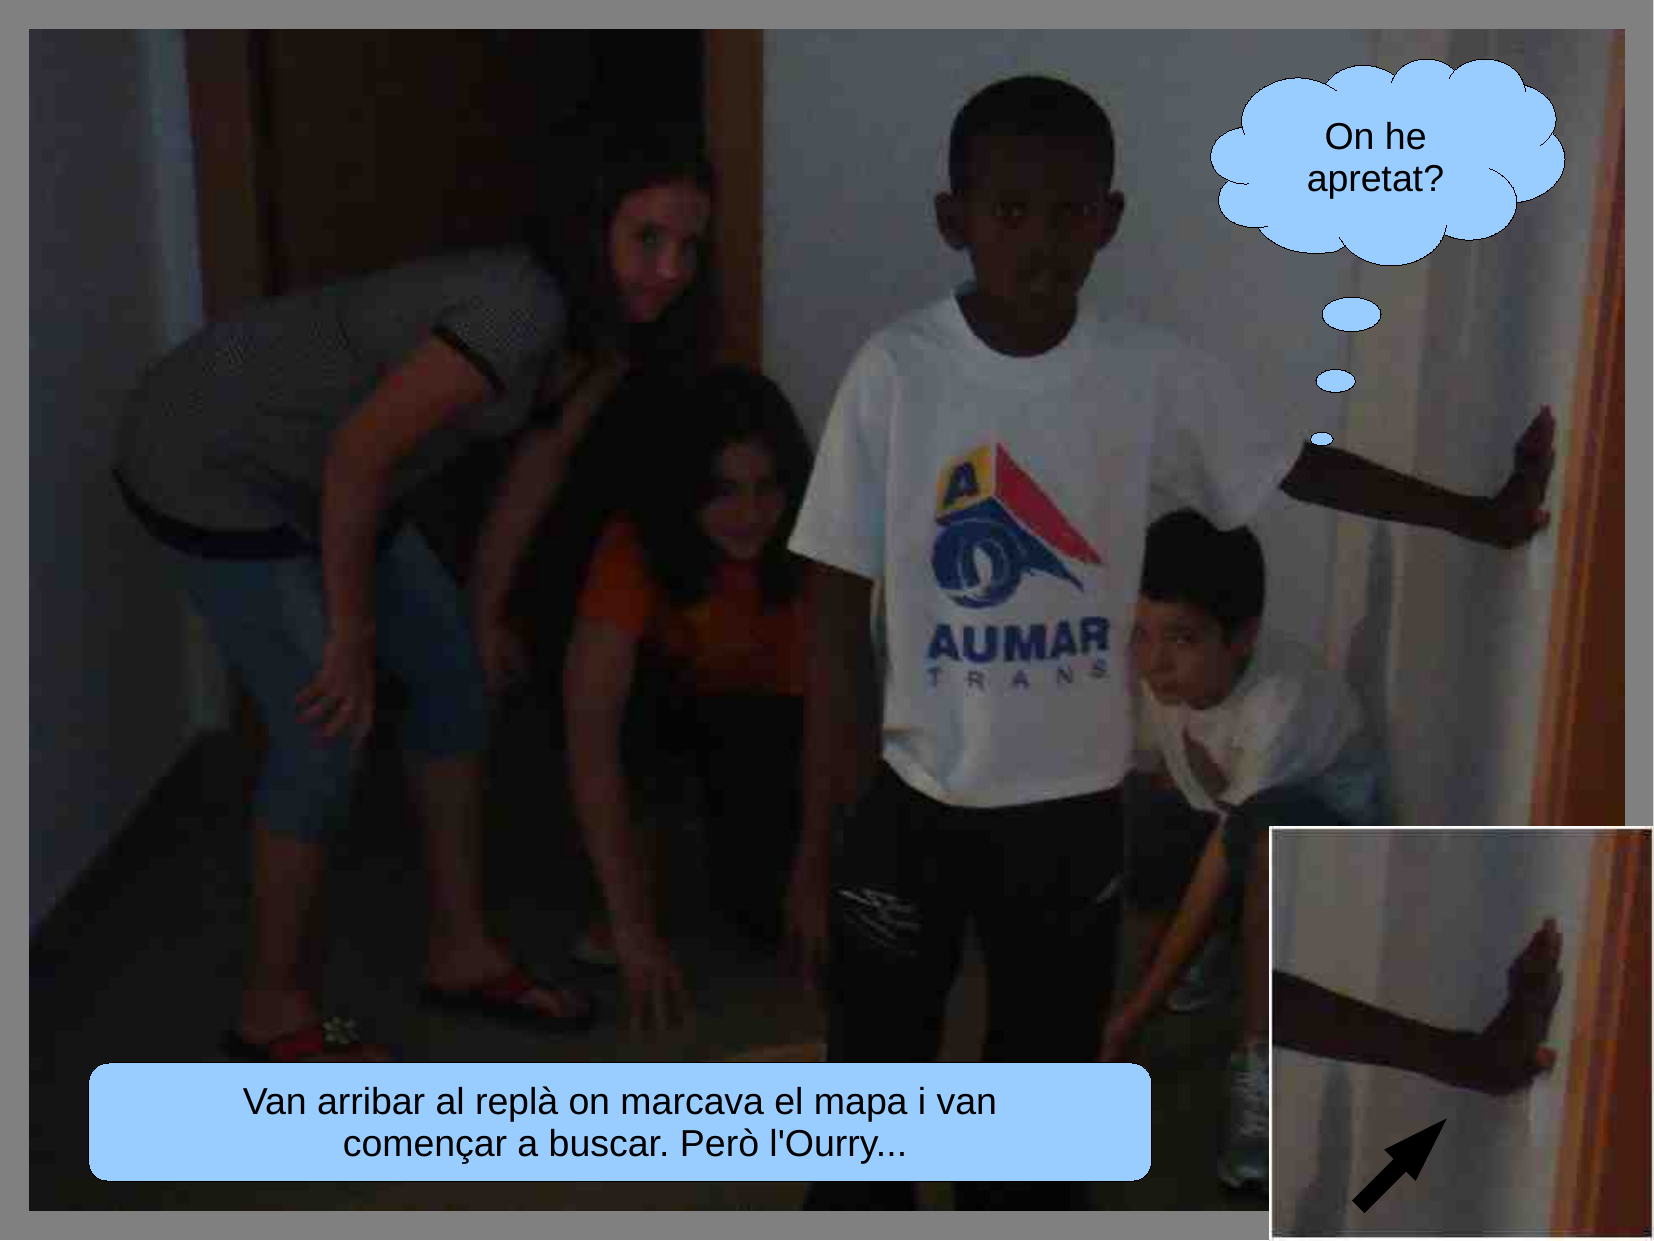

On he
apretat?
Van arribar al replà on marcava el mapa i van
 començar a buscar. Però l'Ourry...